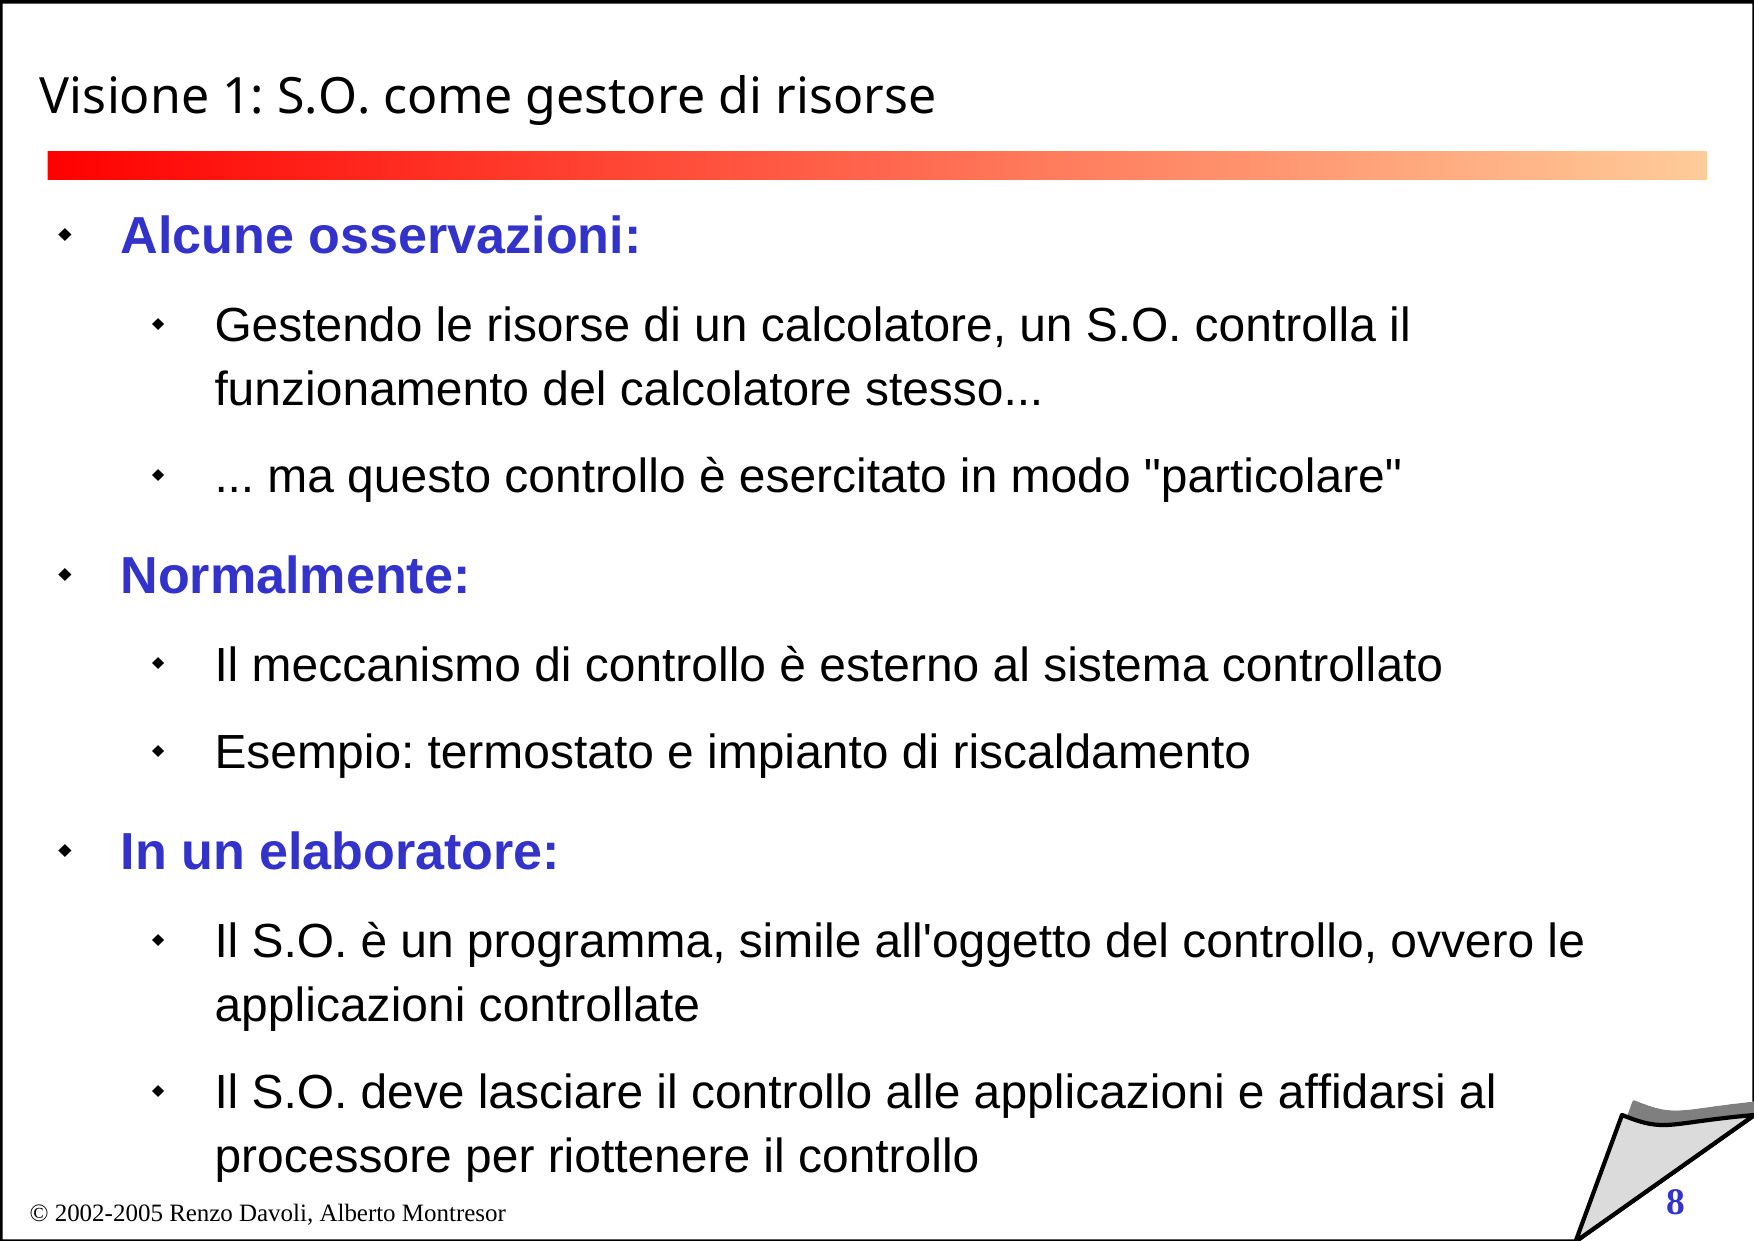

# Visione 1: S.O. come gestore di risorse
Alcune osservazioni:
Gestendo le risorse di un calcolatore, un S.O. controlla il funzionamento del calcolatore stesso...
... ma questo controllo è esercitato in modo "particolare"
Normalmente:
Il meccanismo di controllo è esterno al sistema controllato
Esempio: termostato e impianto di riscaldamento
In un elaboratore:
Il S.O. è un programma, simile all'oggetto del controllo, ovvero le applicazioni controllate
Il S.O. deve lasciare il controllo alle applicazioni e affidarsi al processore per riottenere il controllo